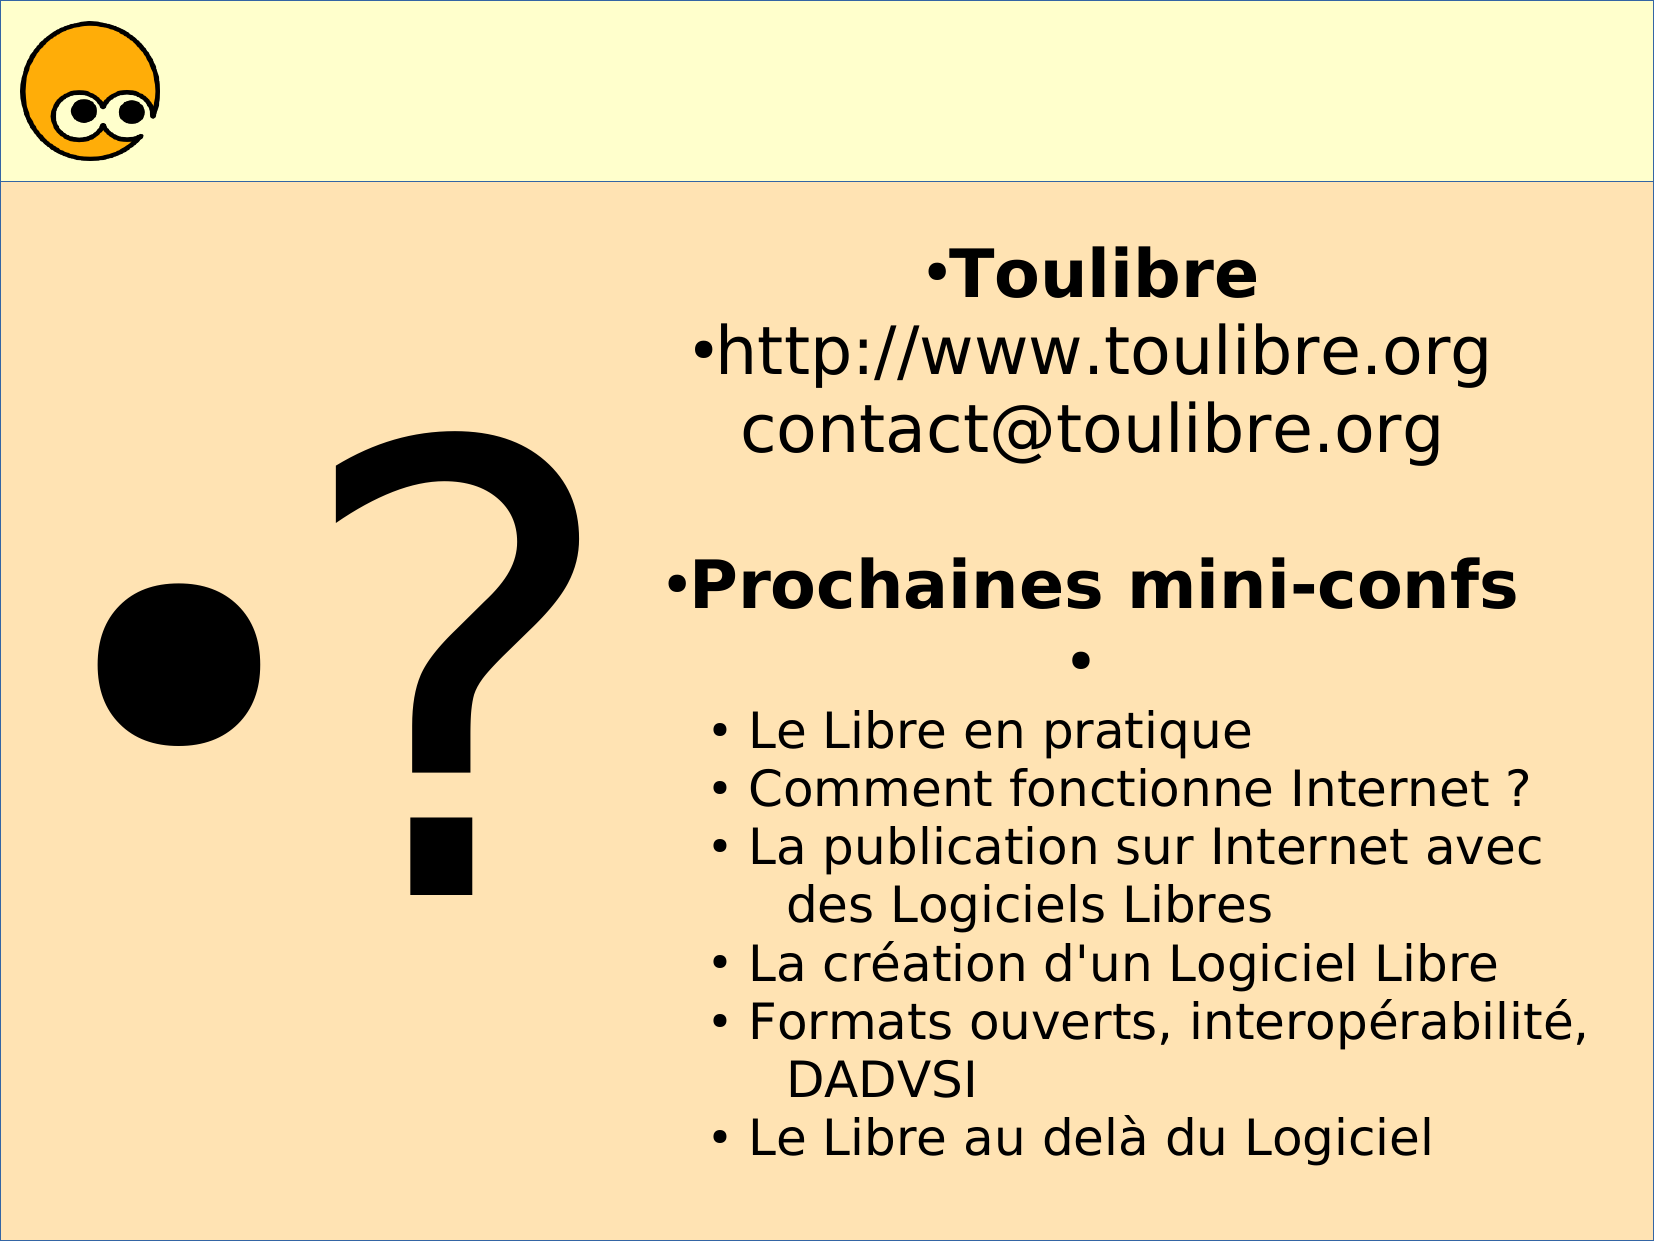

Toulibre
http://www.toulibre.org
contact@toulibre.org
Prochaines mini-confs
Le Libre en pratique
Comment fonctionne Internet ?
La publication sur Internet avec des Logiciels Libres
La création d'un Logiciel Libre
Formats ouverts, interopérabilité, DADVSI
Le Libre au delà du Logiciel
# ?